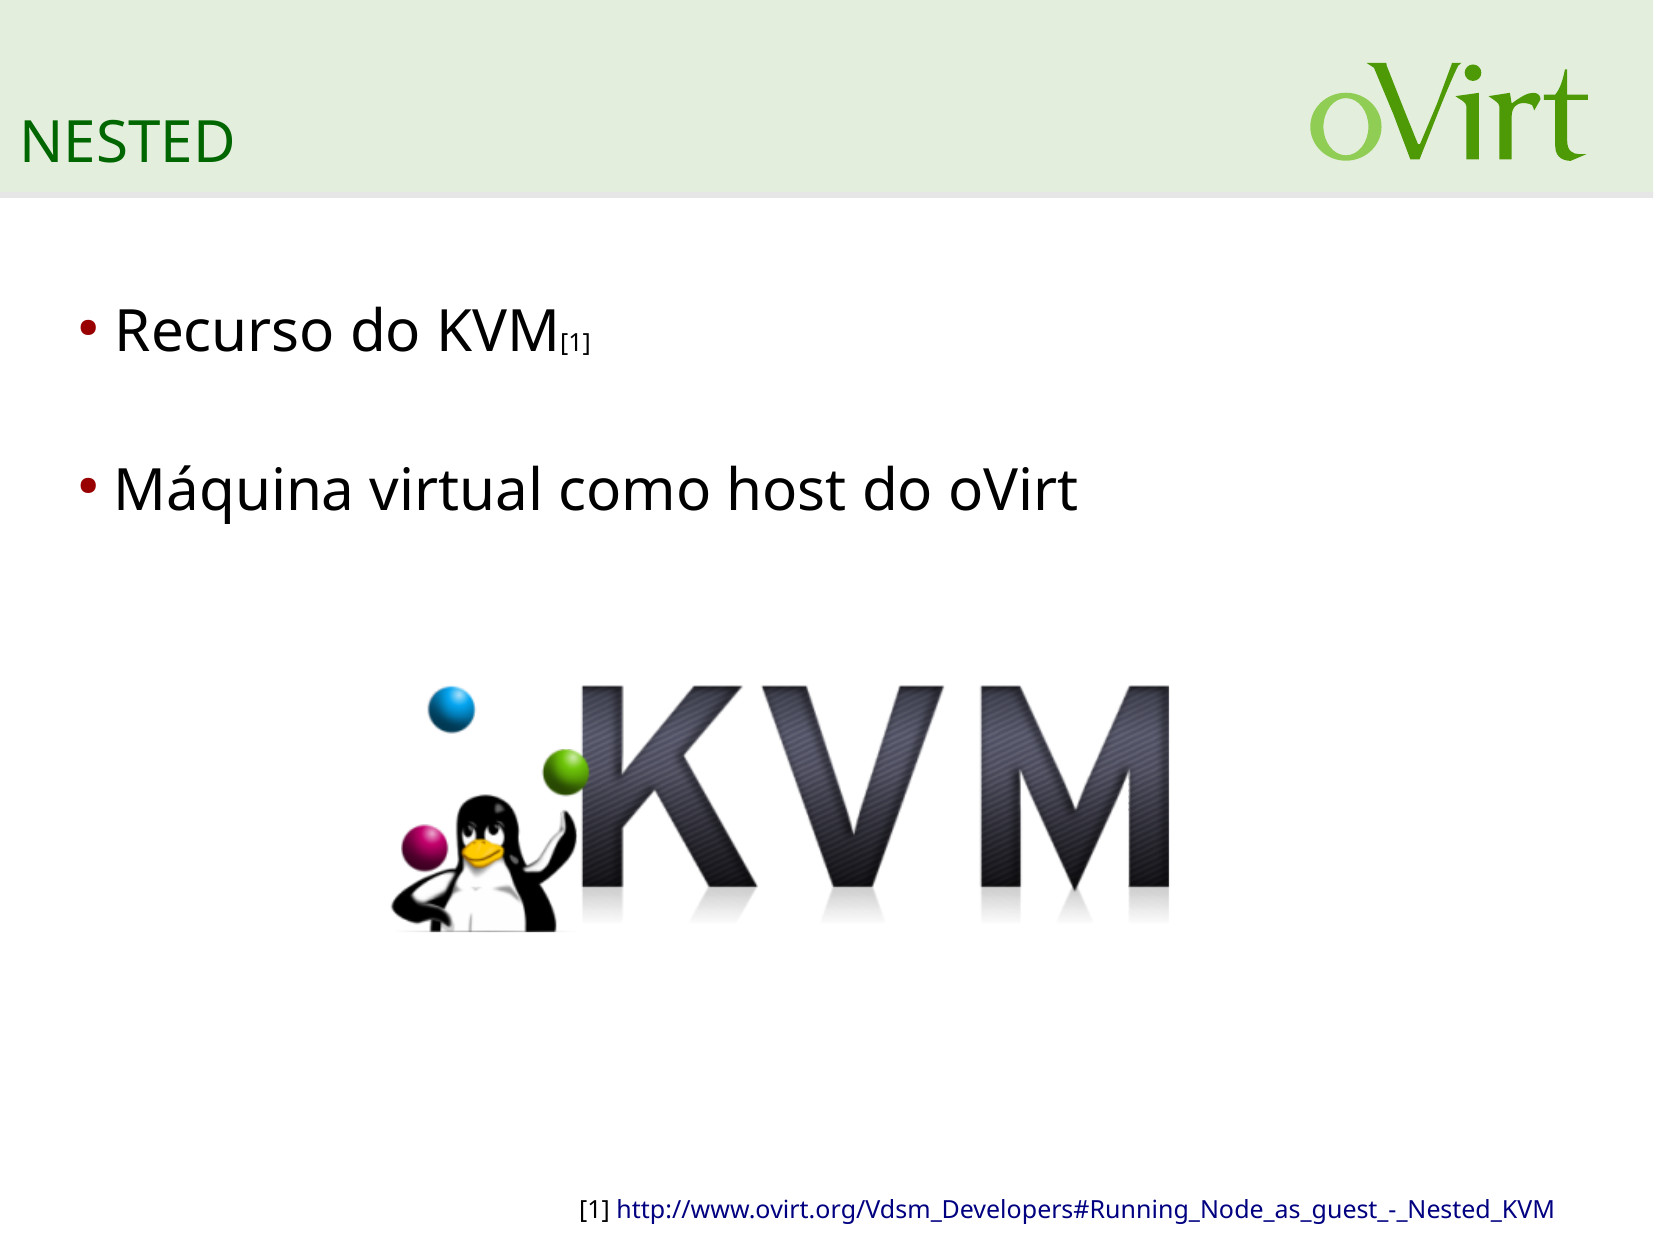

NESTED
 Recurso do KVM[1]
 Máquina virtual como host do oVirt
[1] http://www.ovirt.org/Vdsm_Developers#Running_Node_as_guest_-_Nested_KVM